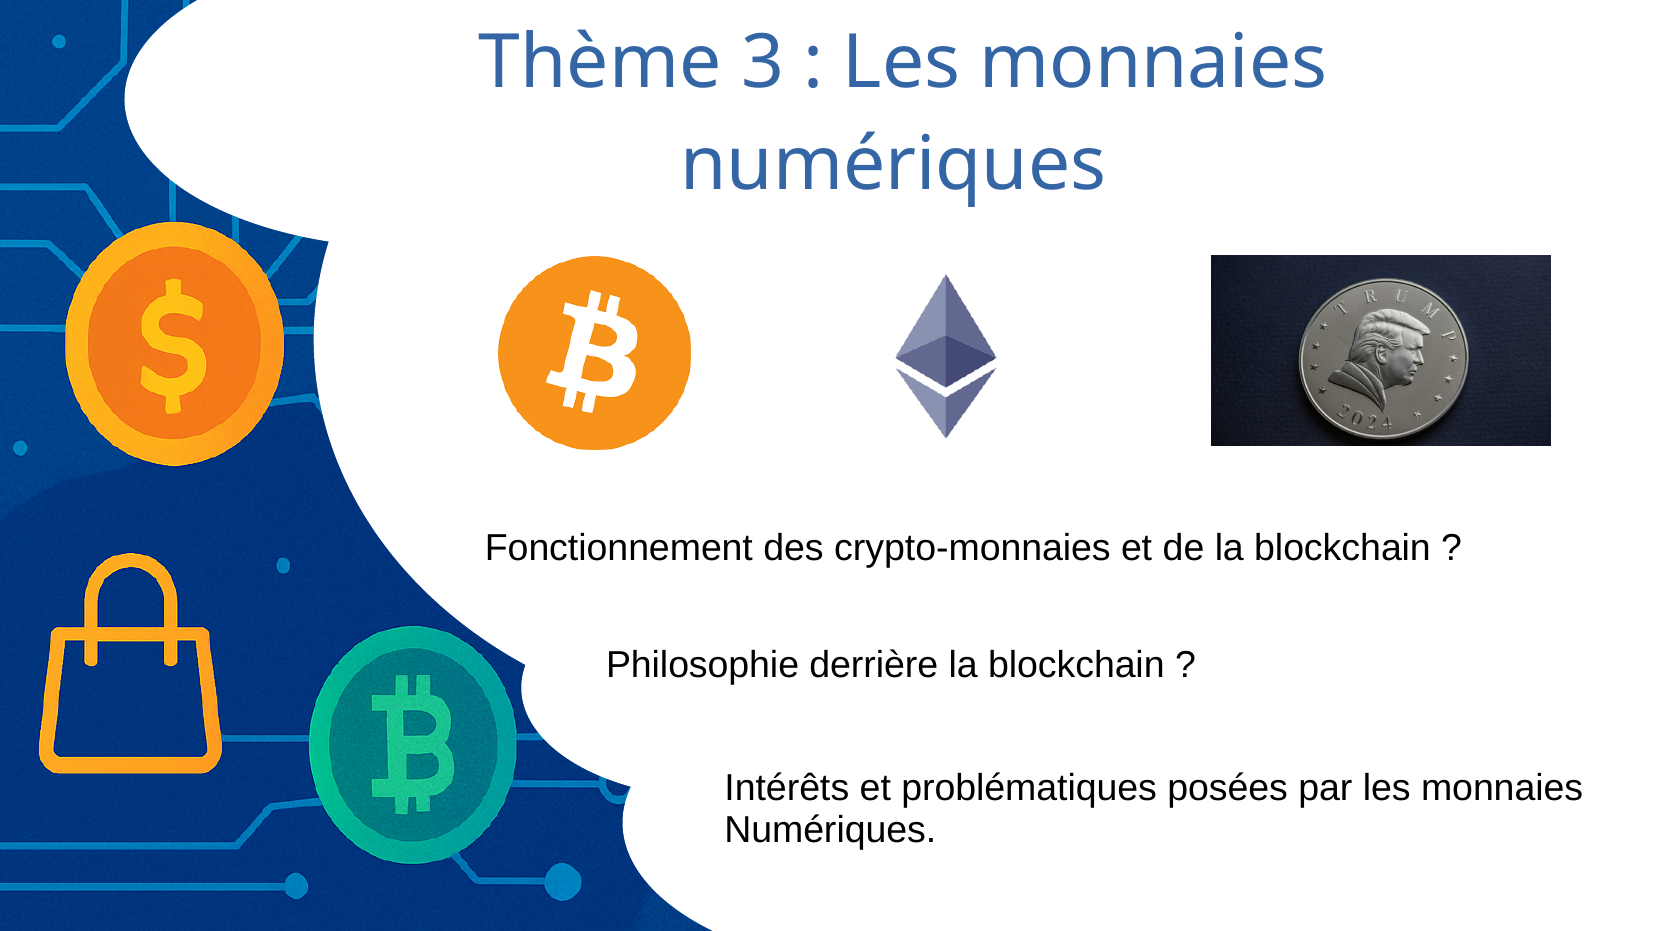

Thème 3 : Les monnaies numériques
Fonctionnement des crypto-monnaies et de la blockchain ?
Philosophie derrière la blockchain ?
Intérêts et problématiques posées par les monnaies
Numériques.